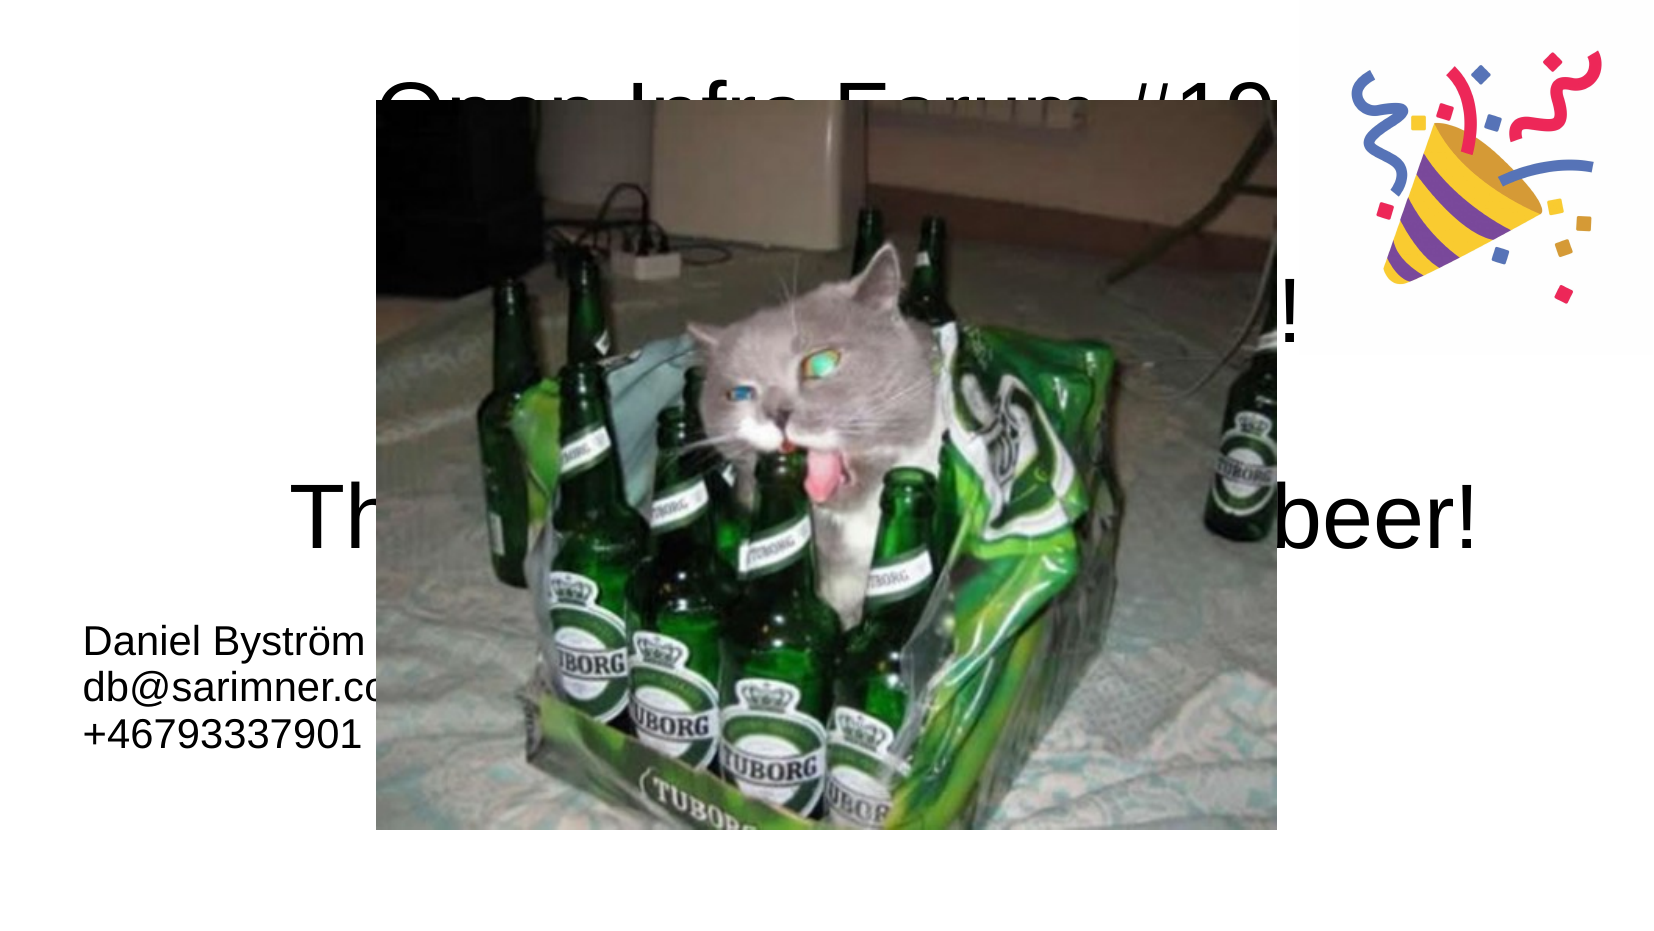

# Open Infra Forum #19
Daniel Byström
db@sarimner.com
+46793337901
10-year anniversary!
Thank you & Let’s drink beer!